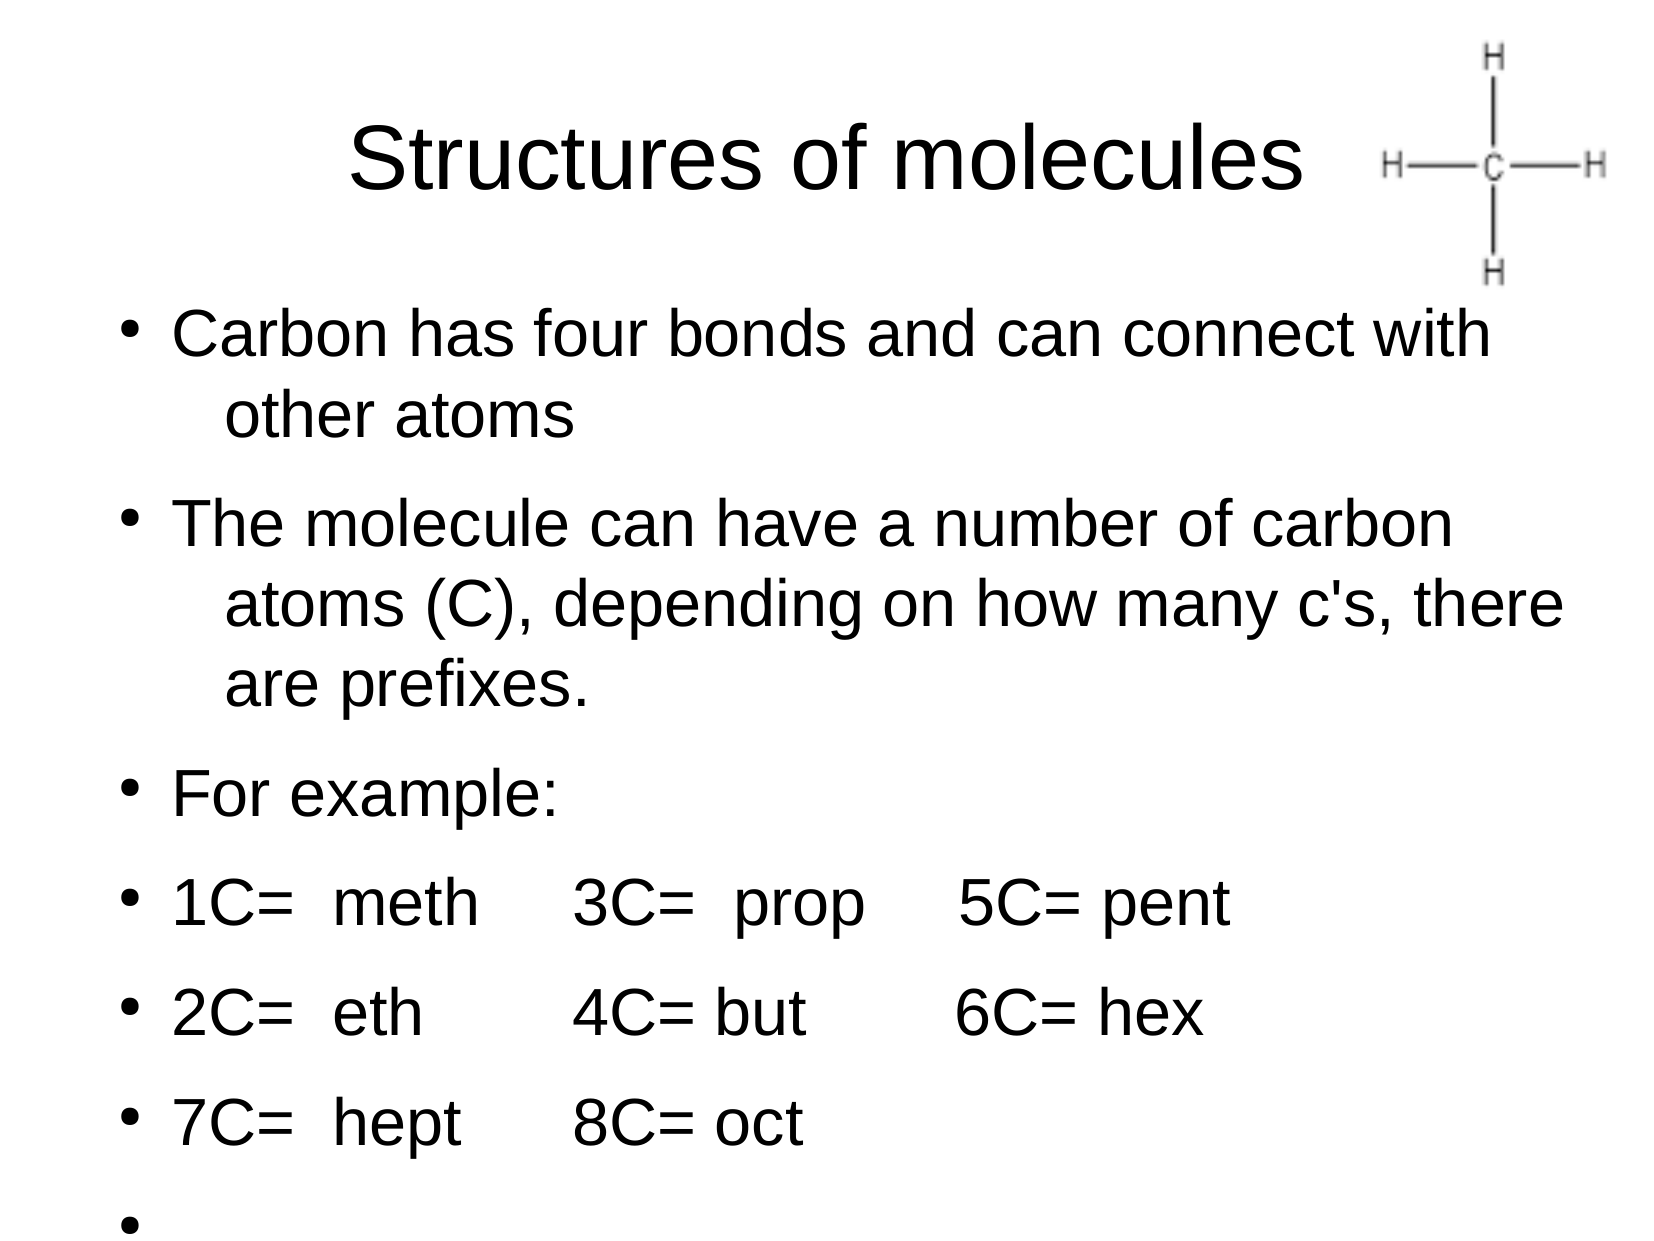

# Structures of molecules
Carbon has four bonds and can connect with other atoms
The molecule can have a number of carbon atoms (C), depending on how many c's, there are prefixes.
For example:
1C= meth 3C= prop 5C= pent
2C= eth 4C= but 6C= hex
7C= hept 8C= oct